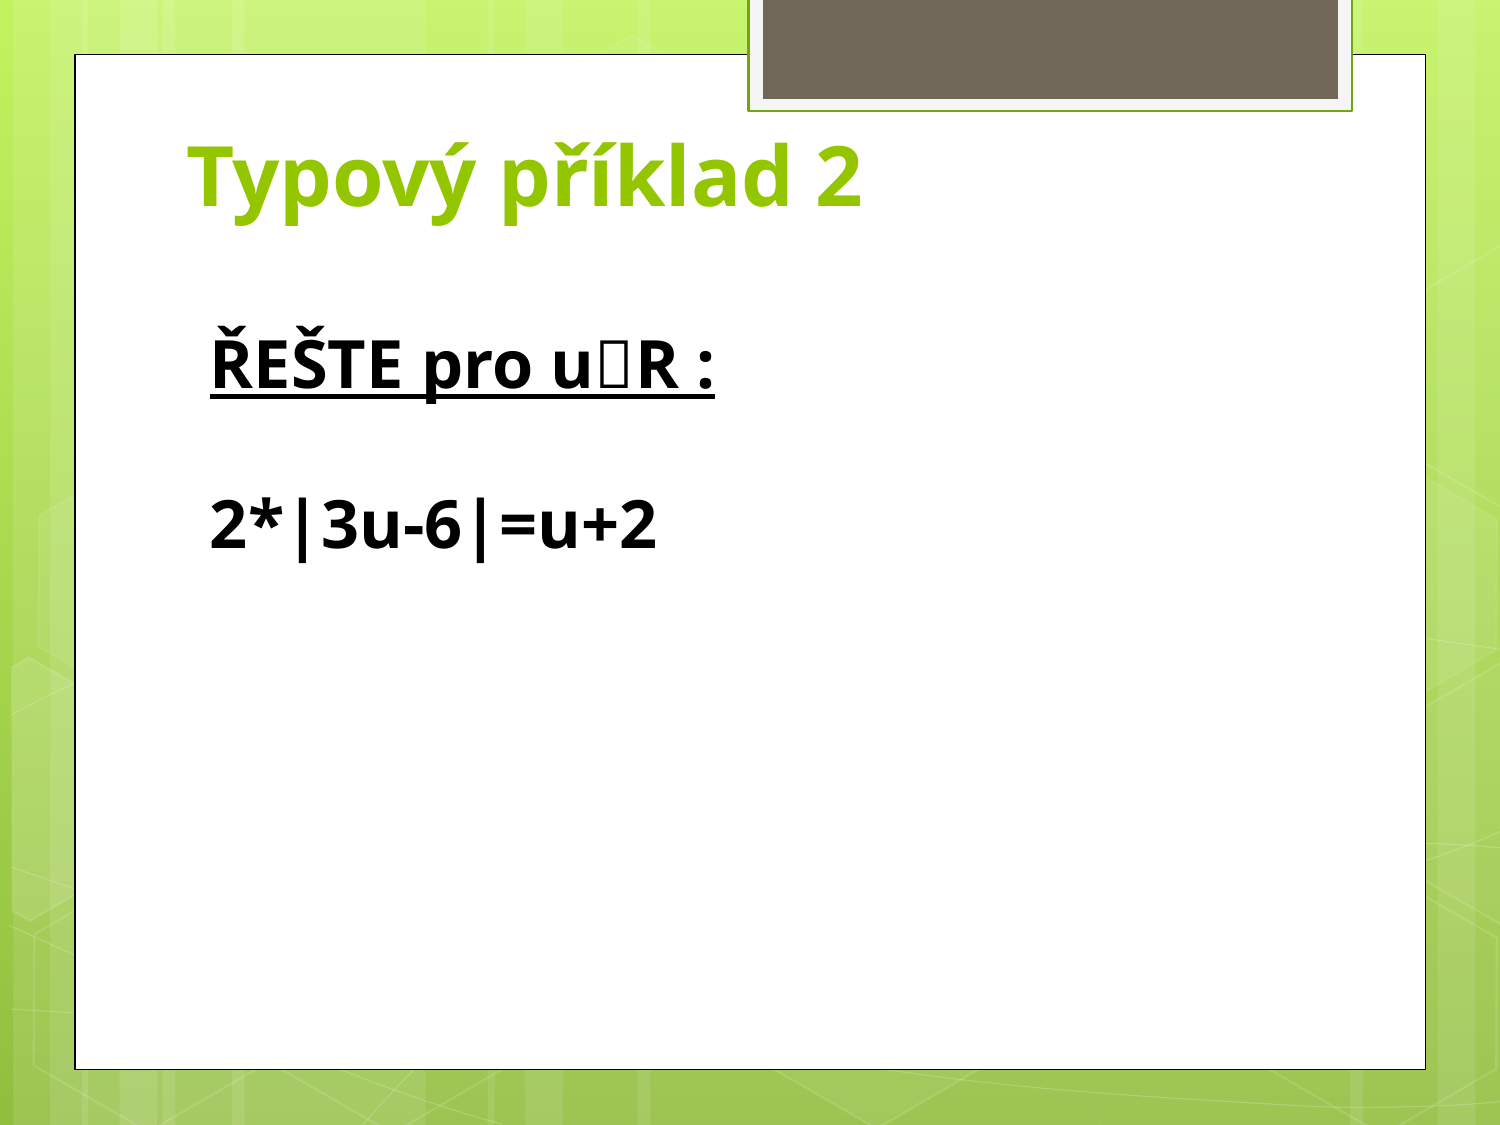

# Typový příklad 2
ŘEŠTE pro uR :
2*|3u-6|=u+2